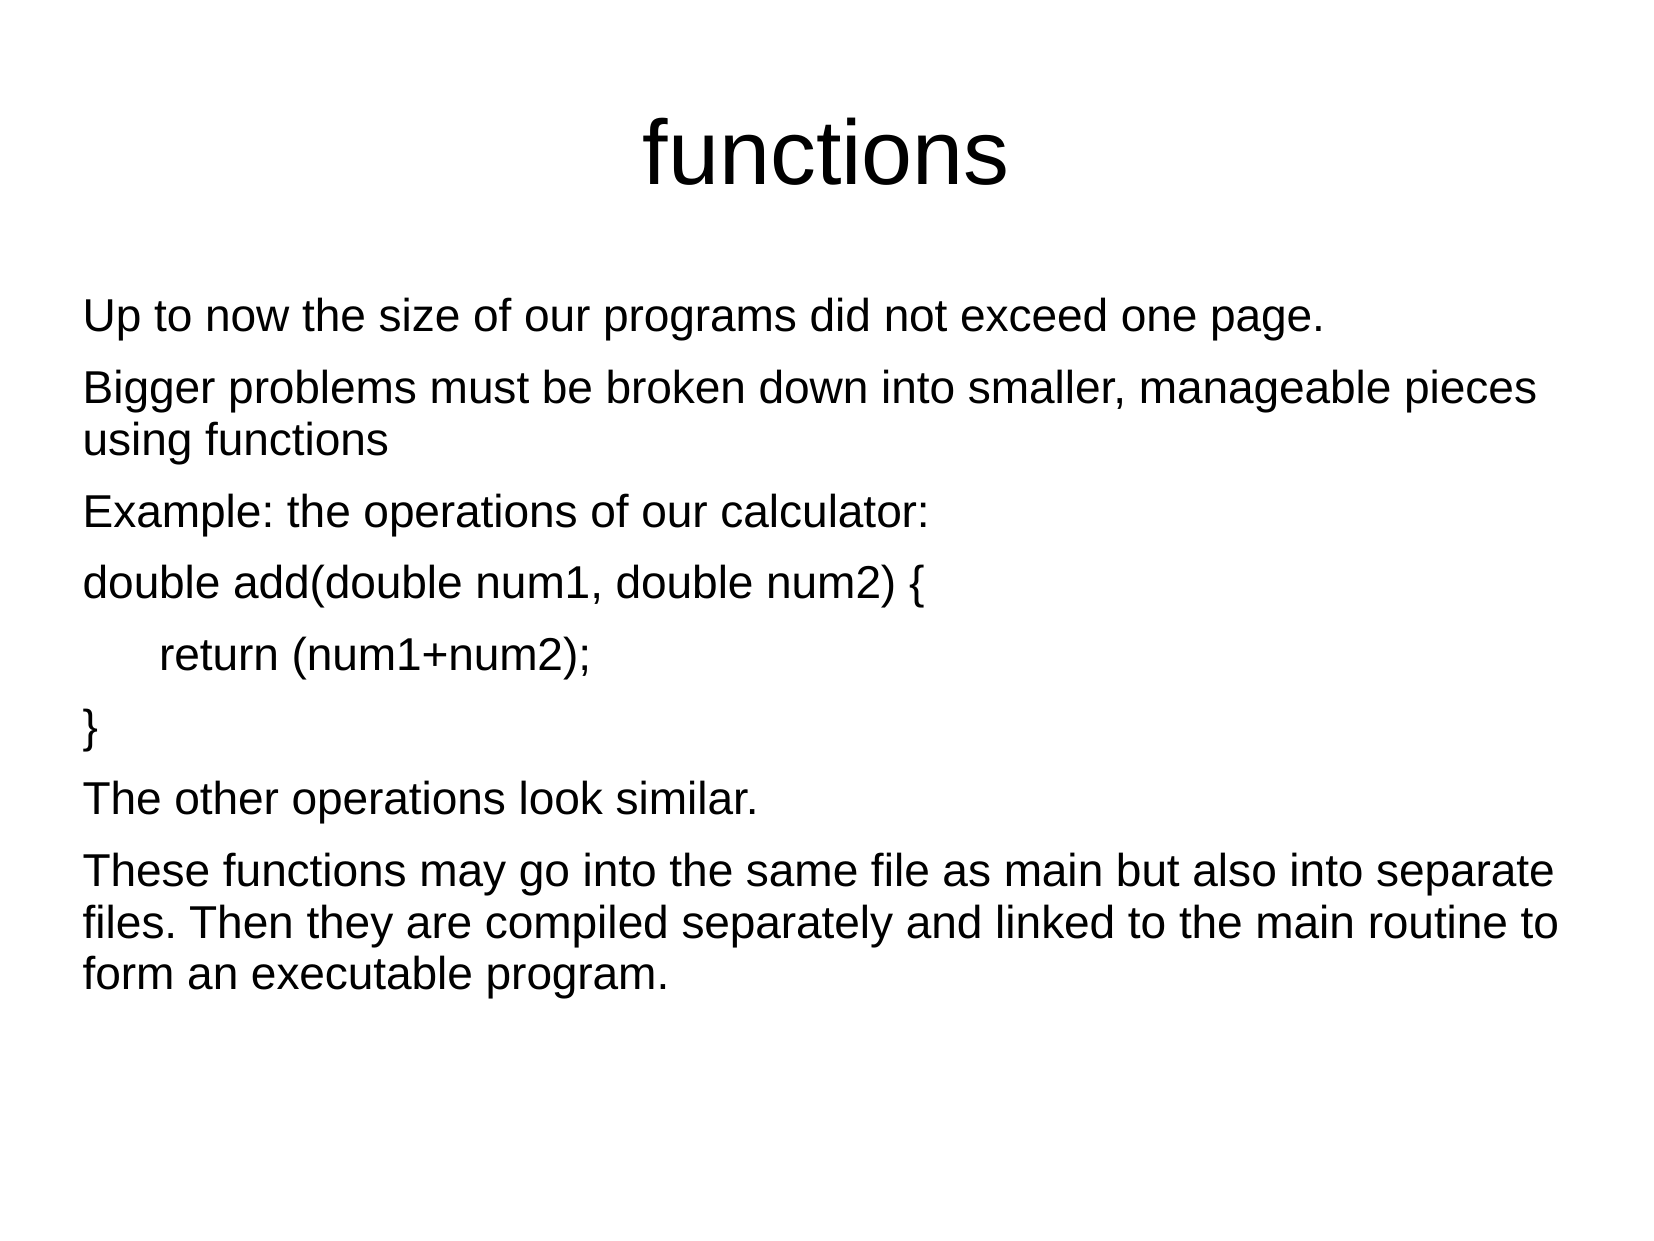

# functions
Up to now the size of our programs did not exceed one page.
Bigger problems must be broken down into smaller, manageable pieces using functions
Example: the operations of our calculator:
double add(double num1, double num2) {
 return (num1+num2);
}
The other operations look similar.
These functions may go into the same file as main but also into separate files. Then they are compiled separately and linked to the main routine to form an executable program.